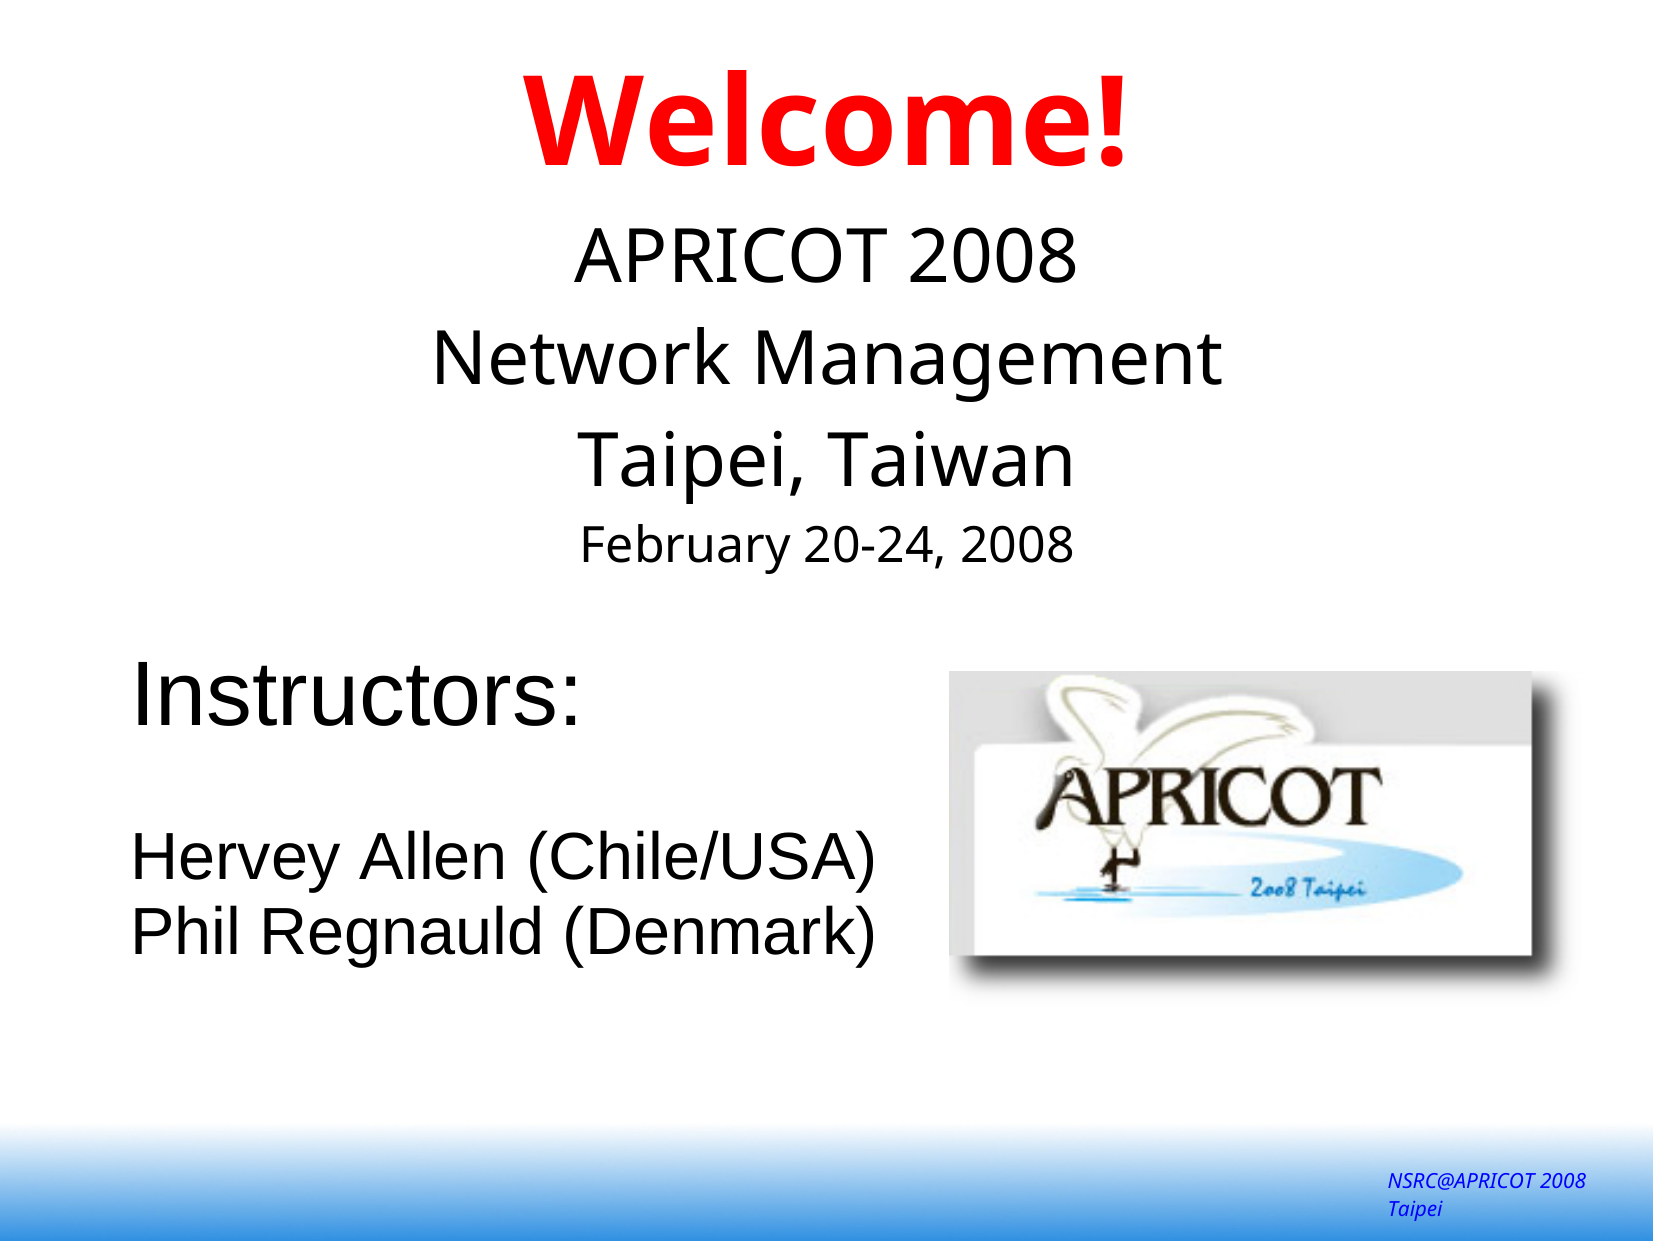

# Welcome! APRICOT 2008 Network Management Taipei, Taiwan February 20-24, 2008
Instructors:
Hervey Allen (Chile/USA)
Phil Regnauld (Denmark)